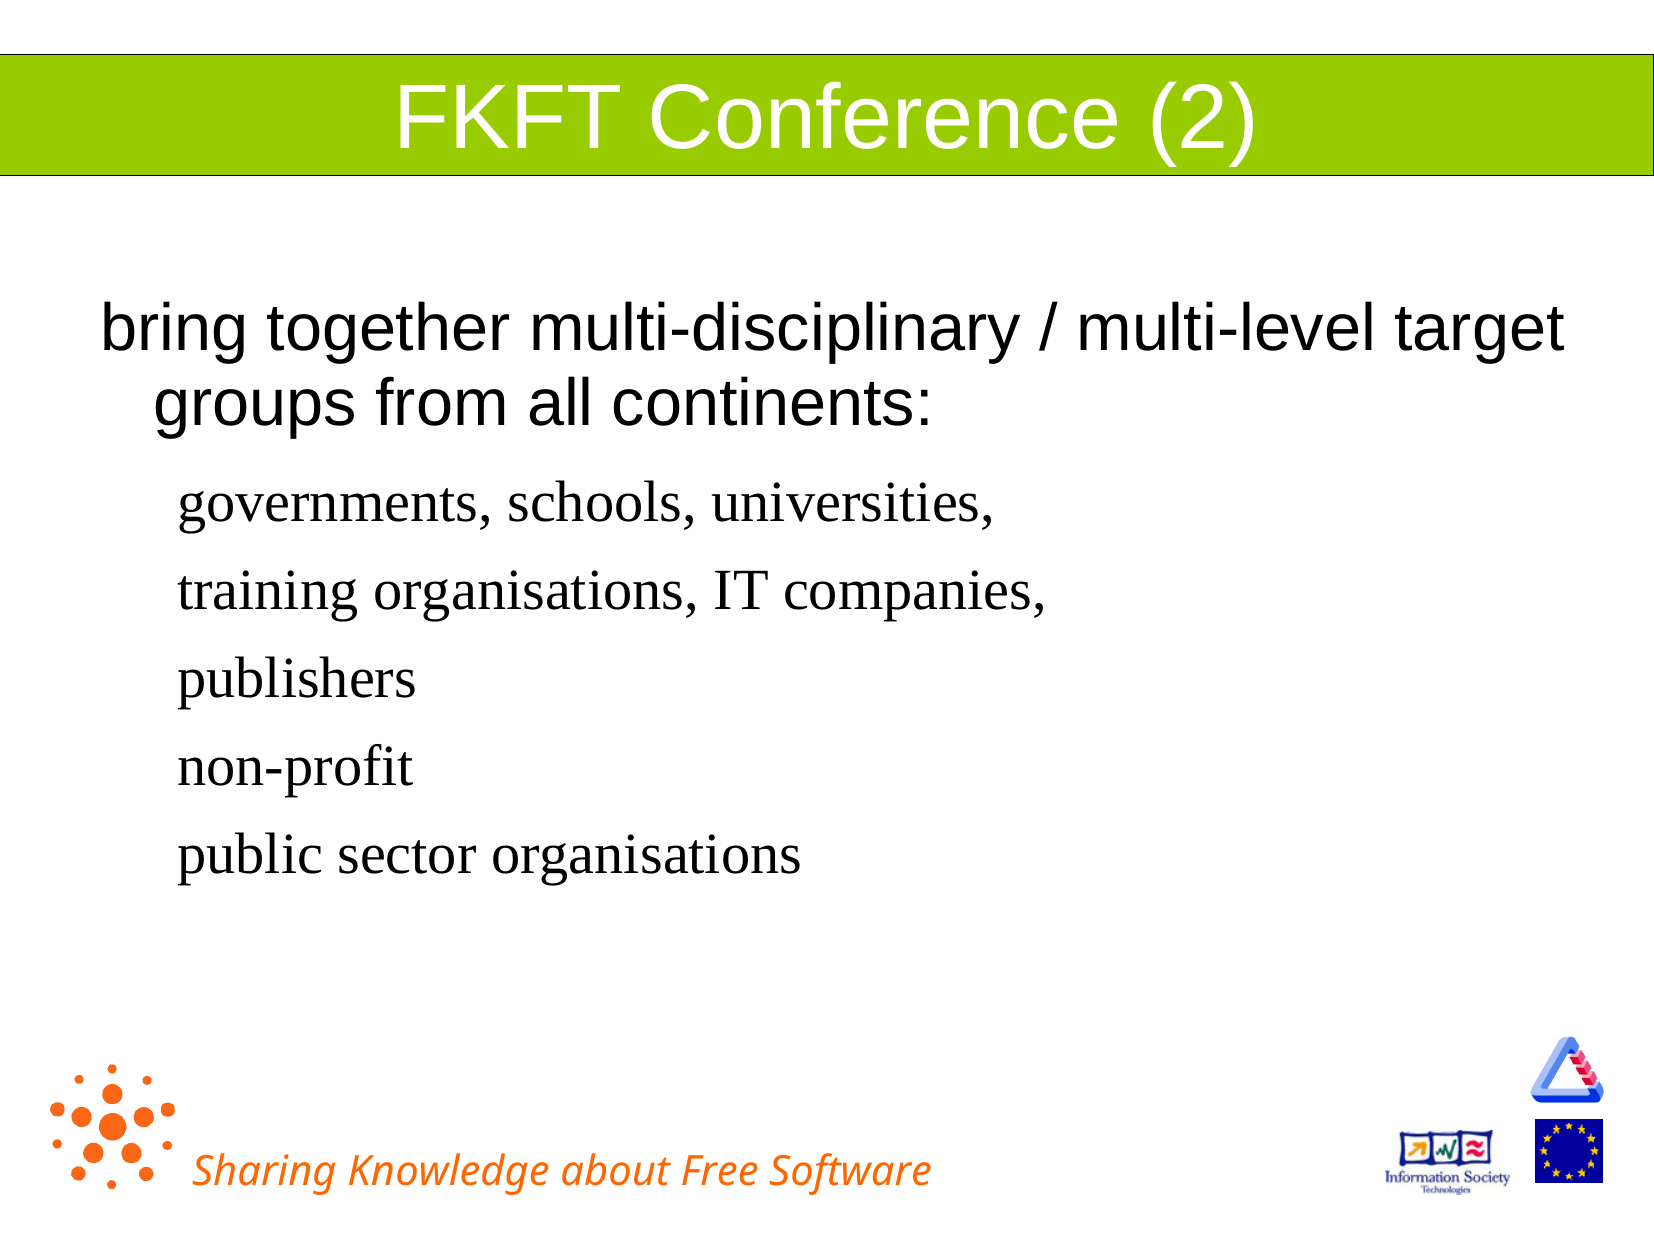

# FKFT Conference (2)
bring together multi-disciplinary / multi-level target groups from all continents:
governments, schools, universities,
training organisations, IT companies,
publishers
non-profit
public sector organisations